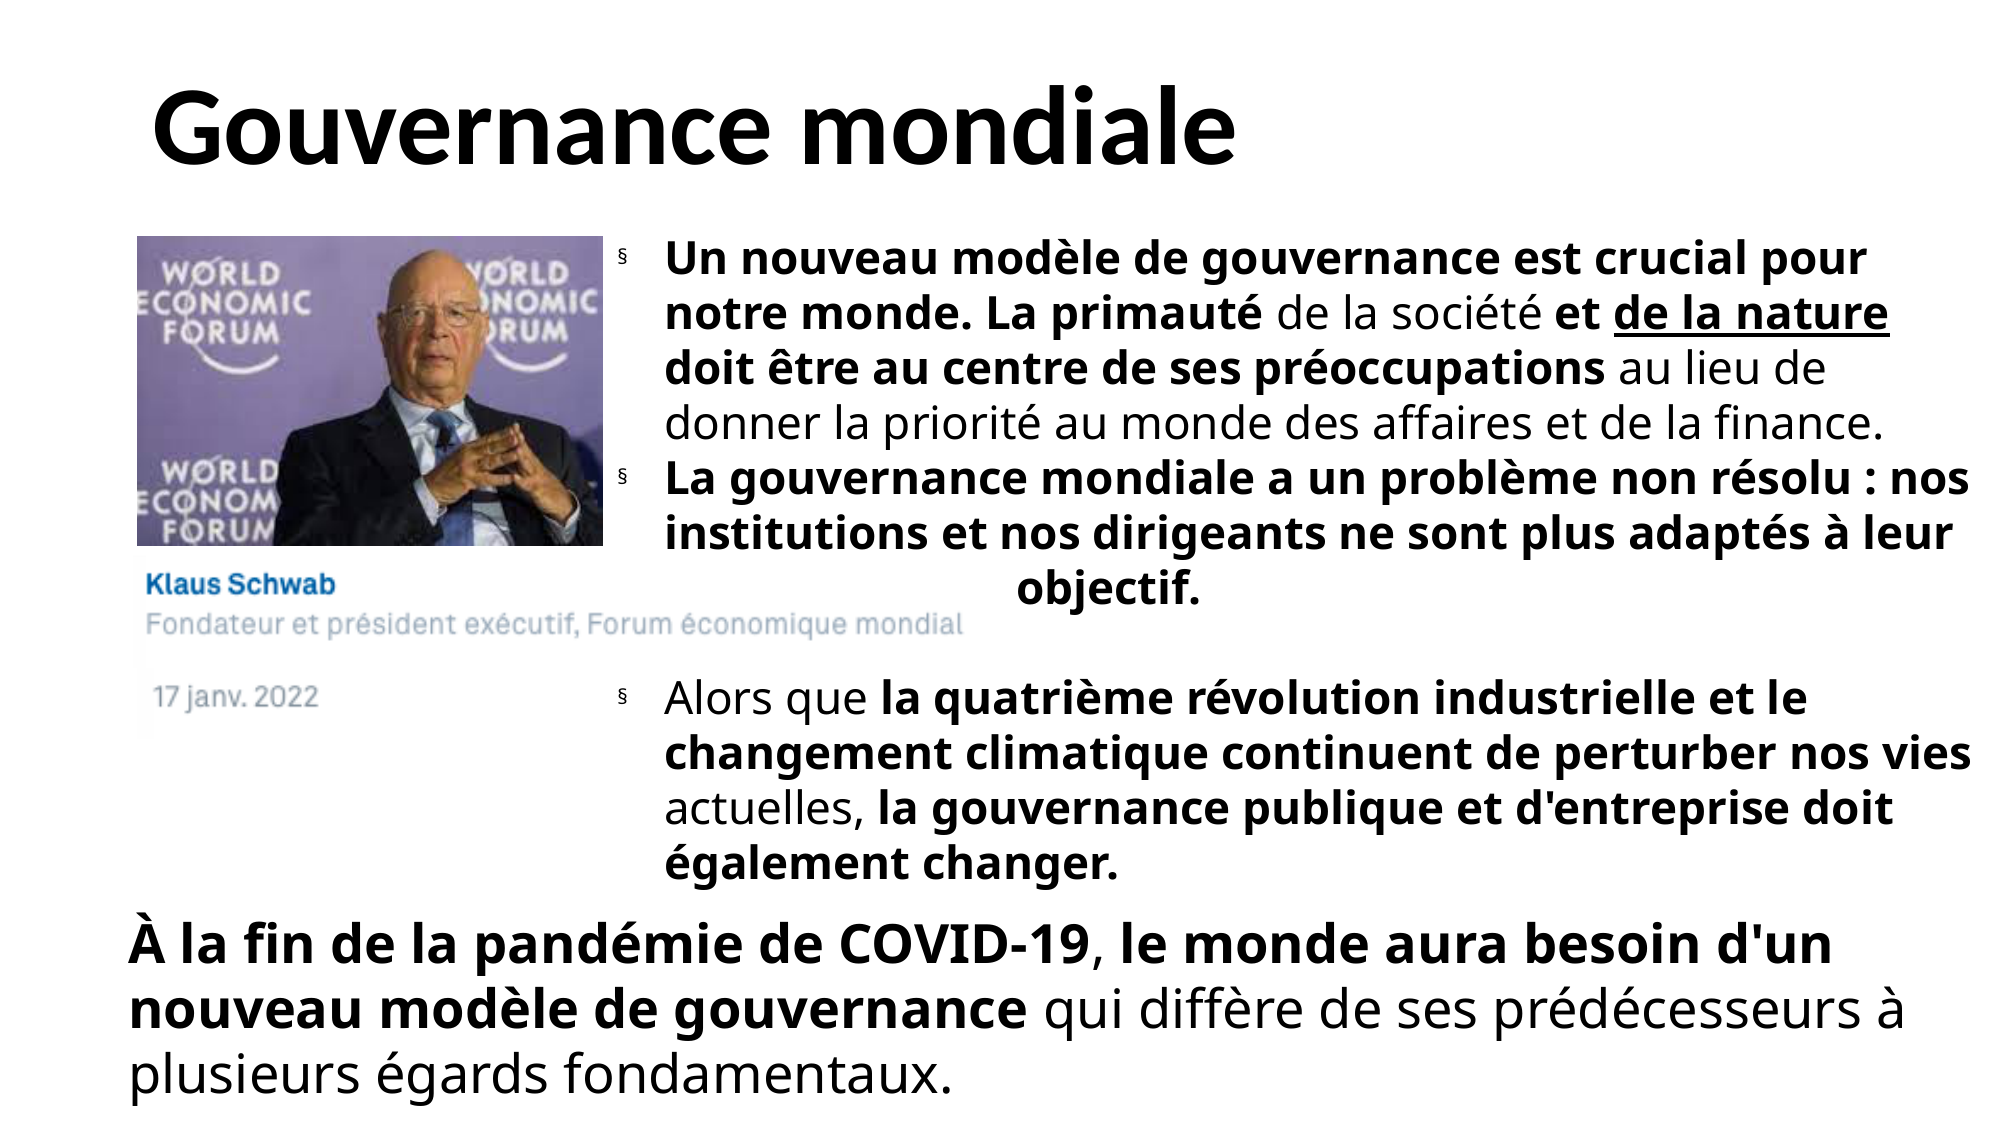

# Gouvernance mondiale
Un nouveau modèle de gouvernance est crucial pour notre monde. La primauté de la société et de la nature doit être au centre de ses préoccupations au lieu de donner la priorité au monde des affaires et de la finance.
La gouvernance mondiale a un problème non résolu : nos institutions et nos dirigeants ne sont plus adaptés à leur
 objectif.
Alors que la quatrième révolution industrielle et le changement climatique continuent de perturber nos vies actuelles, la gouvernance publique et d'entreprise doit également changer.
À la fin de la pandémie de COVID-19, le monde aura besoin d'un nouveau modèle de gouvernance qui diffère de ses prédécesseurs à plusieurs égards fondamentaux.